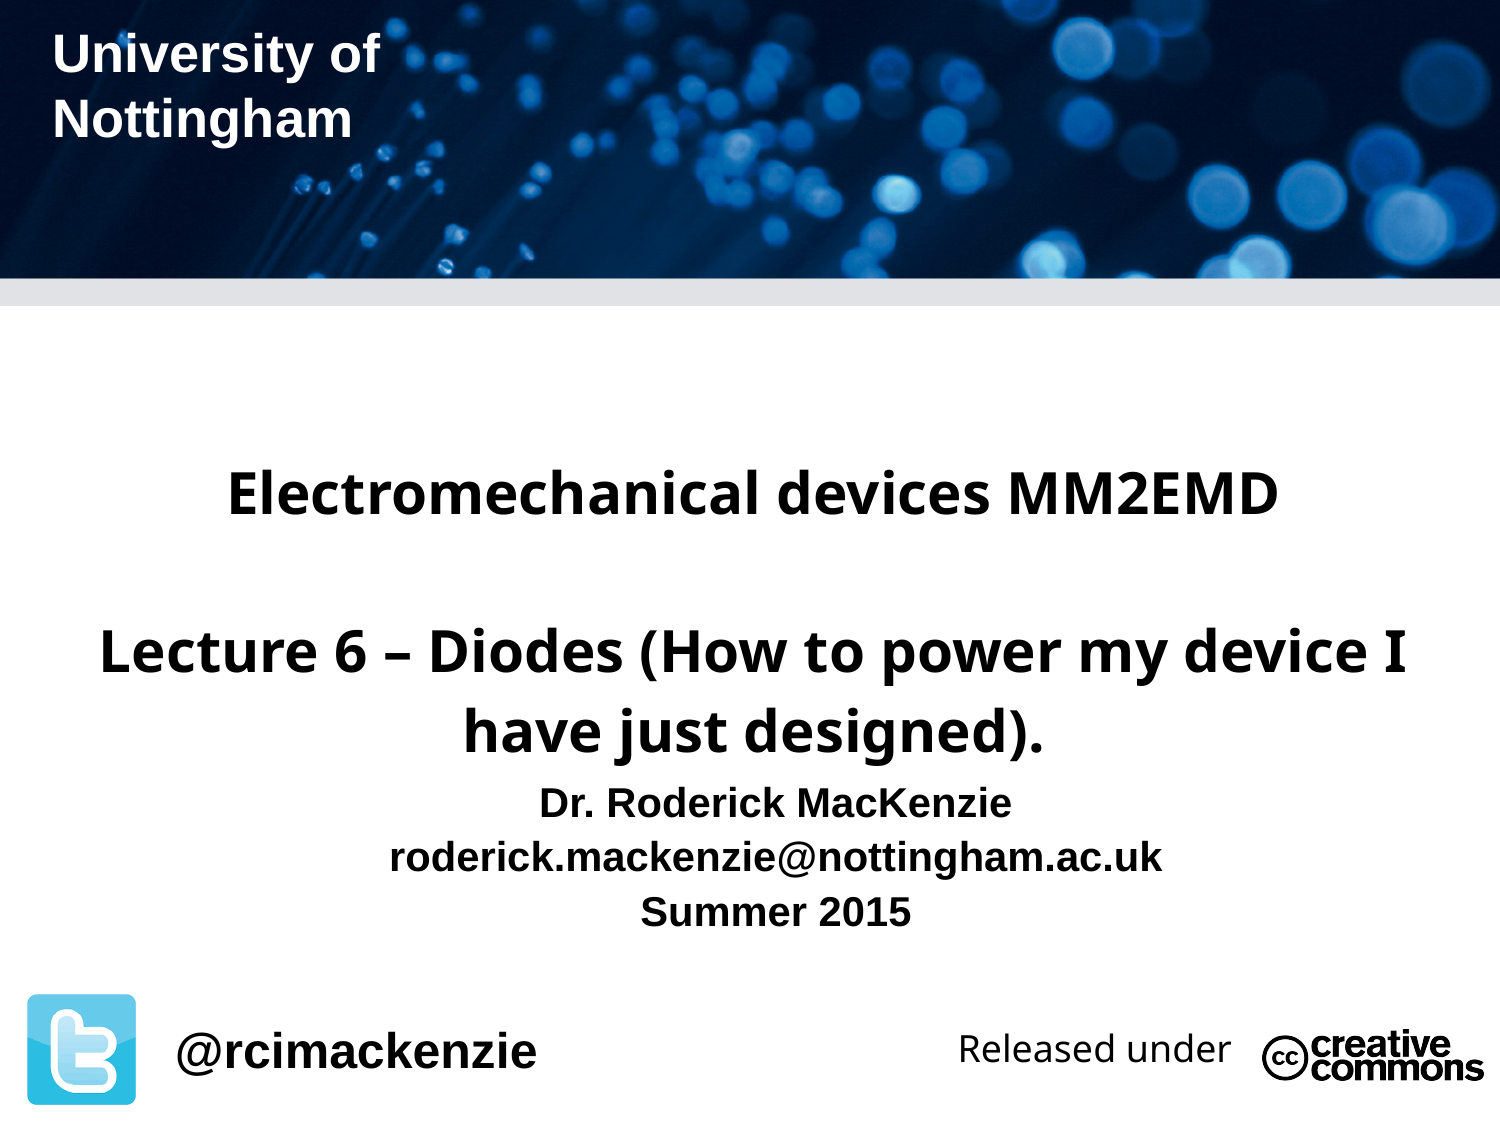

Electromechanical devices MM2EMD
Lecture 6 – Diodes (How to power my device I have just designed).
# Dr. Roderick MacKenzie
roderick.mackenzie@nottingham.ac.uk
Summer 2015
@rcimackenzie
Released under